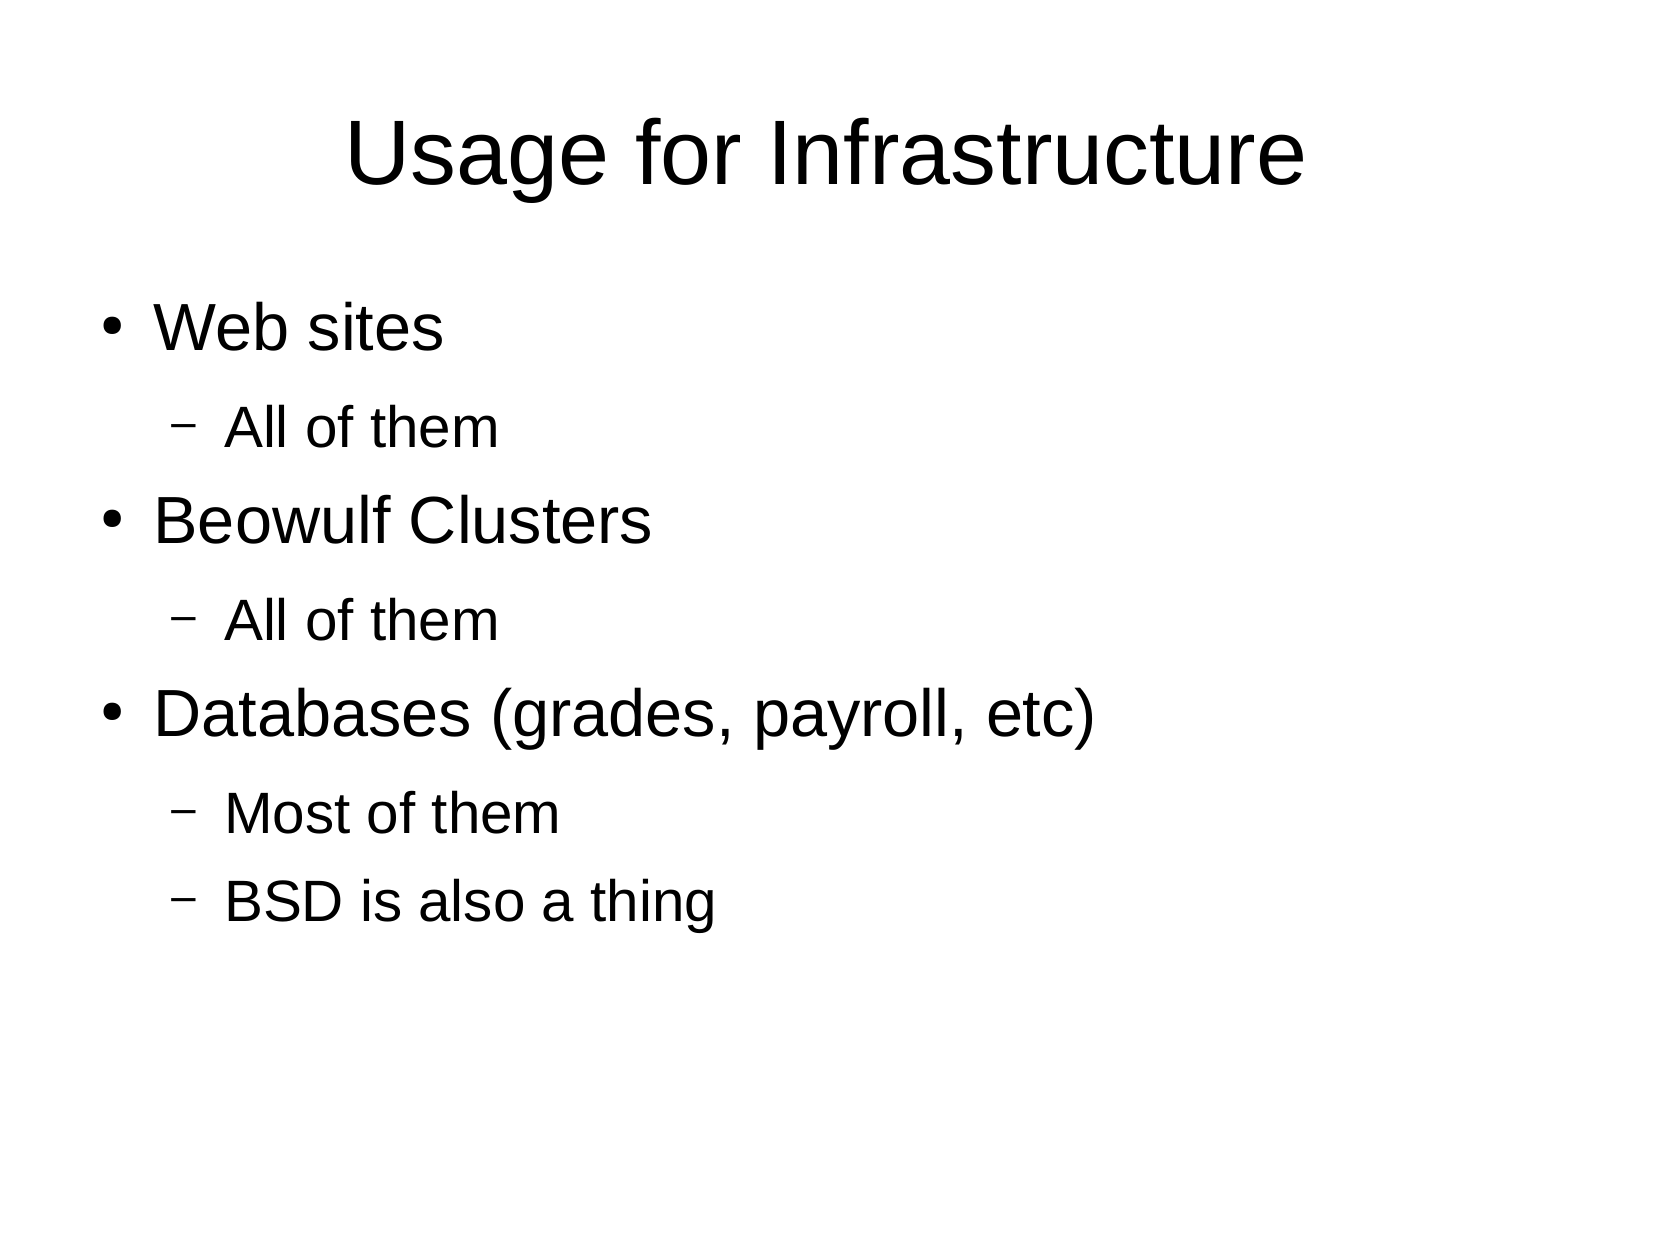

# Usage for Infrastructure
Web sites
All of them
Beowulf Clusters
All of them
Databases (grades, payroll, etc)
Most of them
BSD is also a thing